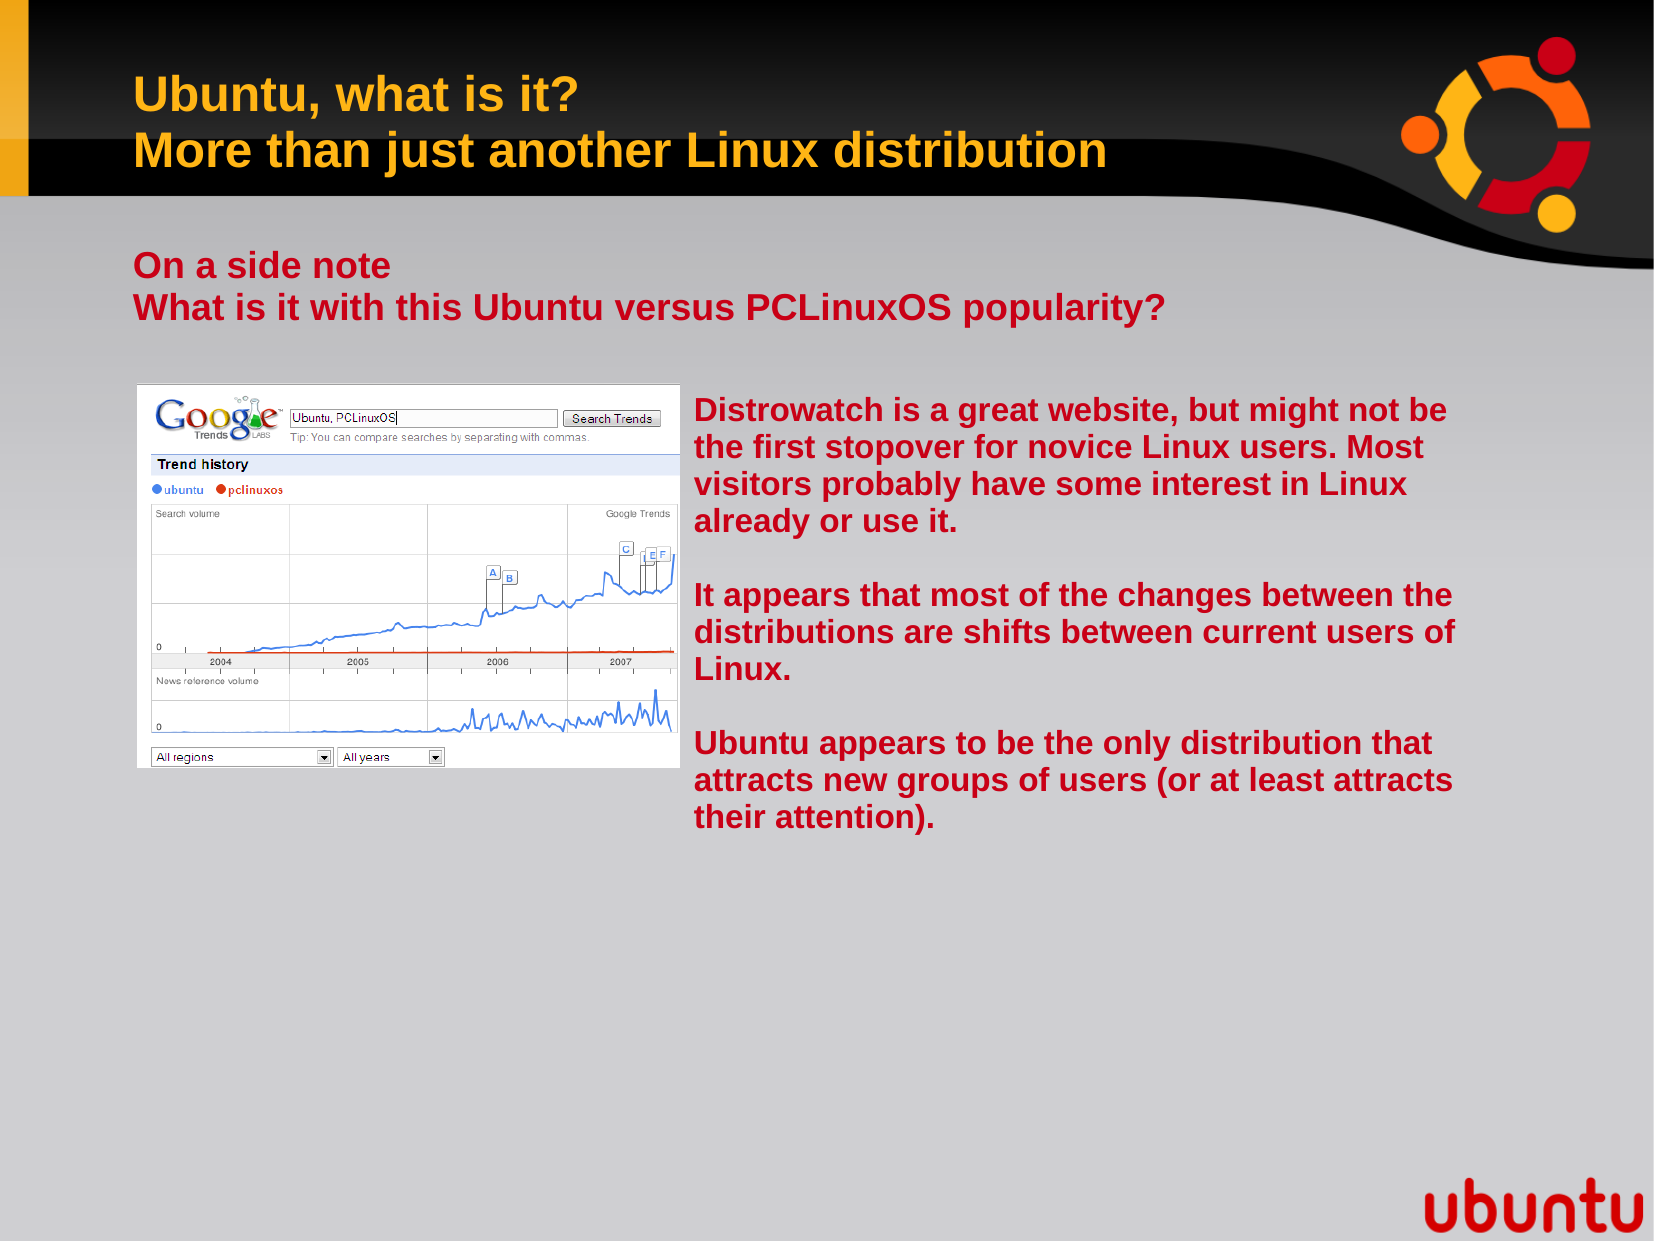

Ubuntu, what is it?
More than just another Linux distribution
On a side note
What is it with this Ubuntu versus PCLinuxOS popularity?
Distrowatch is a great website, but might not be the first stopover for novice Linux users. Most visitors probably have some interest in Linux already or use it.
It appears that most of the changes between the distributions are shifts between current users of Linux.
Ubuntu appears to be the only distribution that attracts new groups of users (or at least attracts their attention).